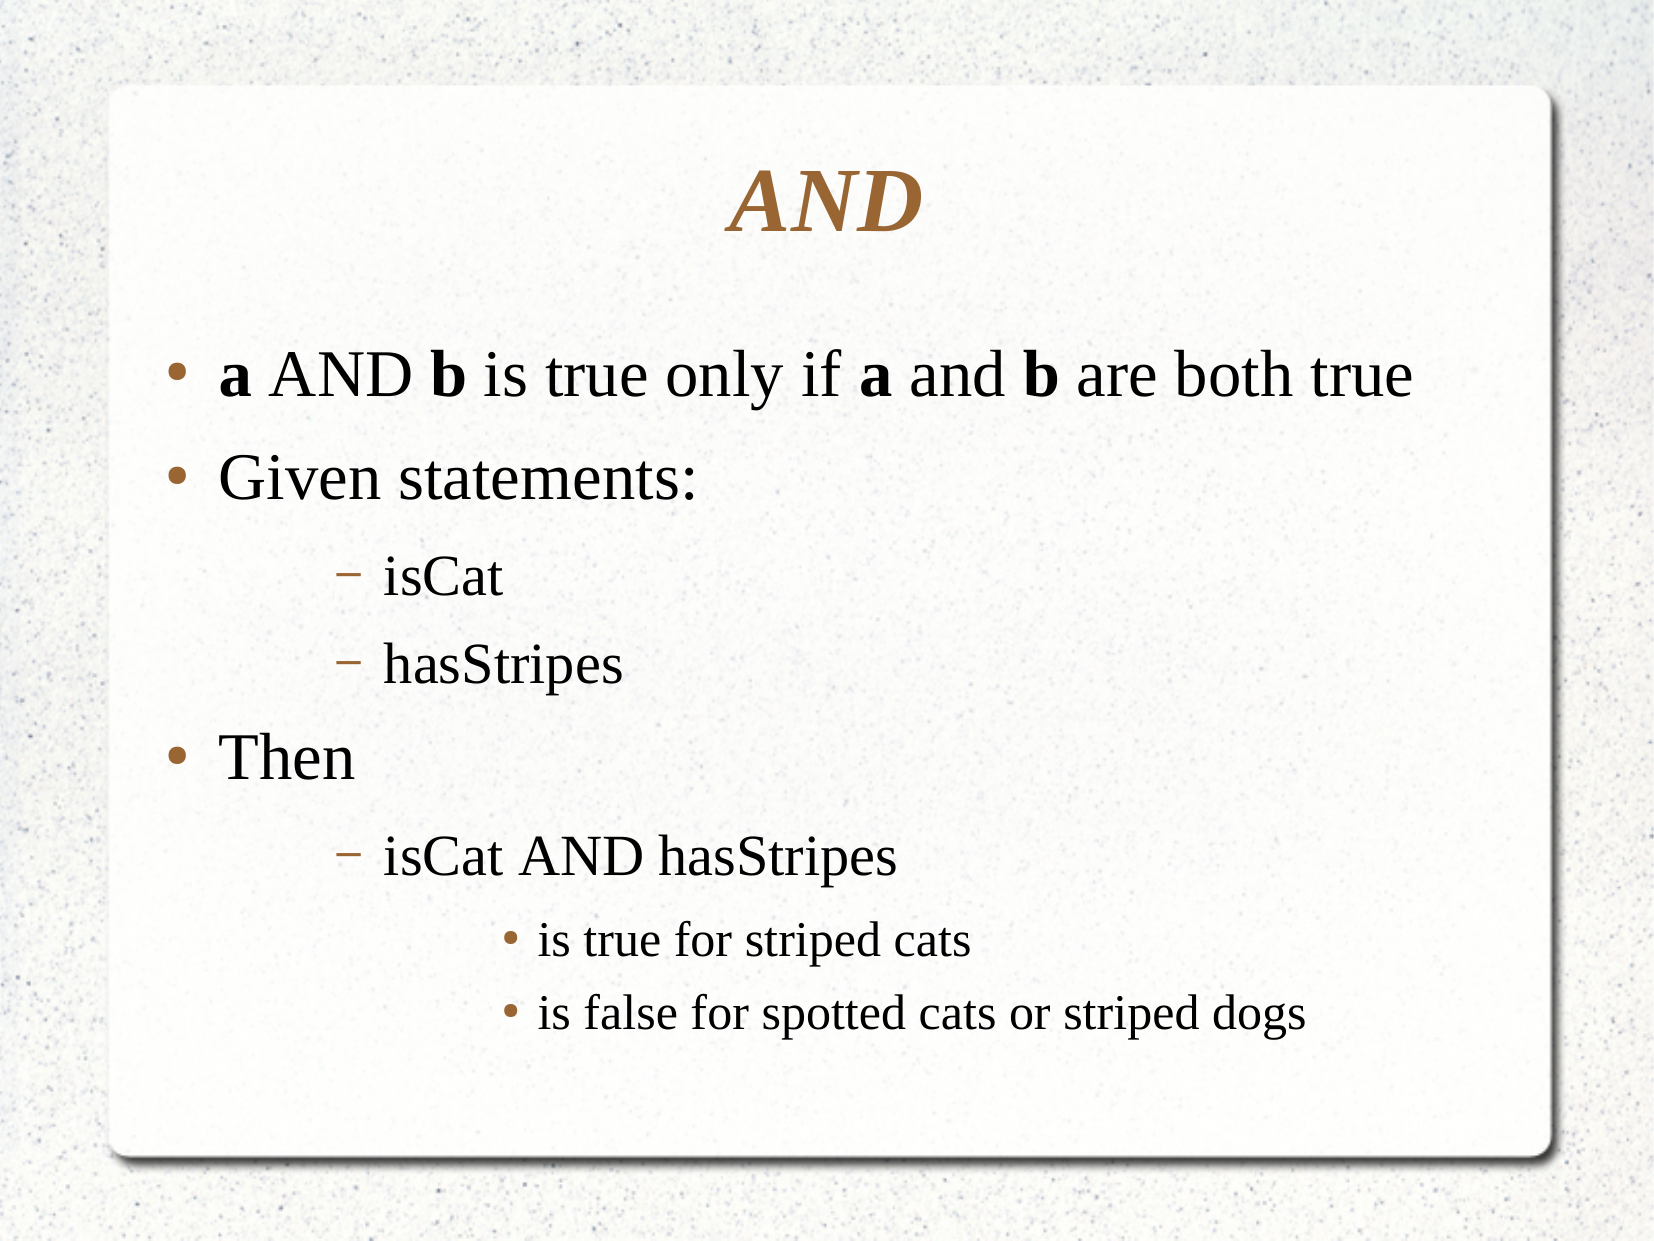

# AND
a AND b is true only if a and b are both true
Given statements:
isCat
hasStripes
Then
isCat AND hasStripes
is true for striped cats
is false for spotted cats or striped dogs